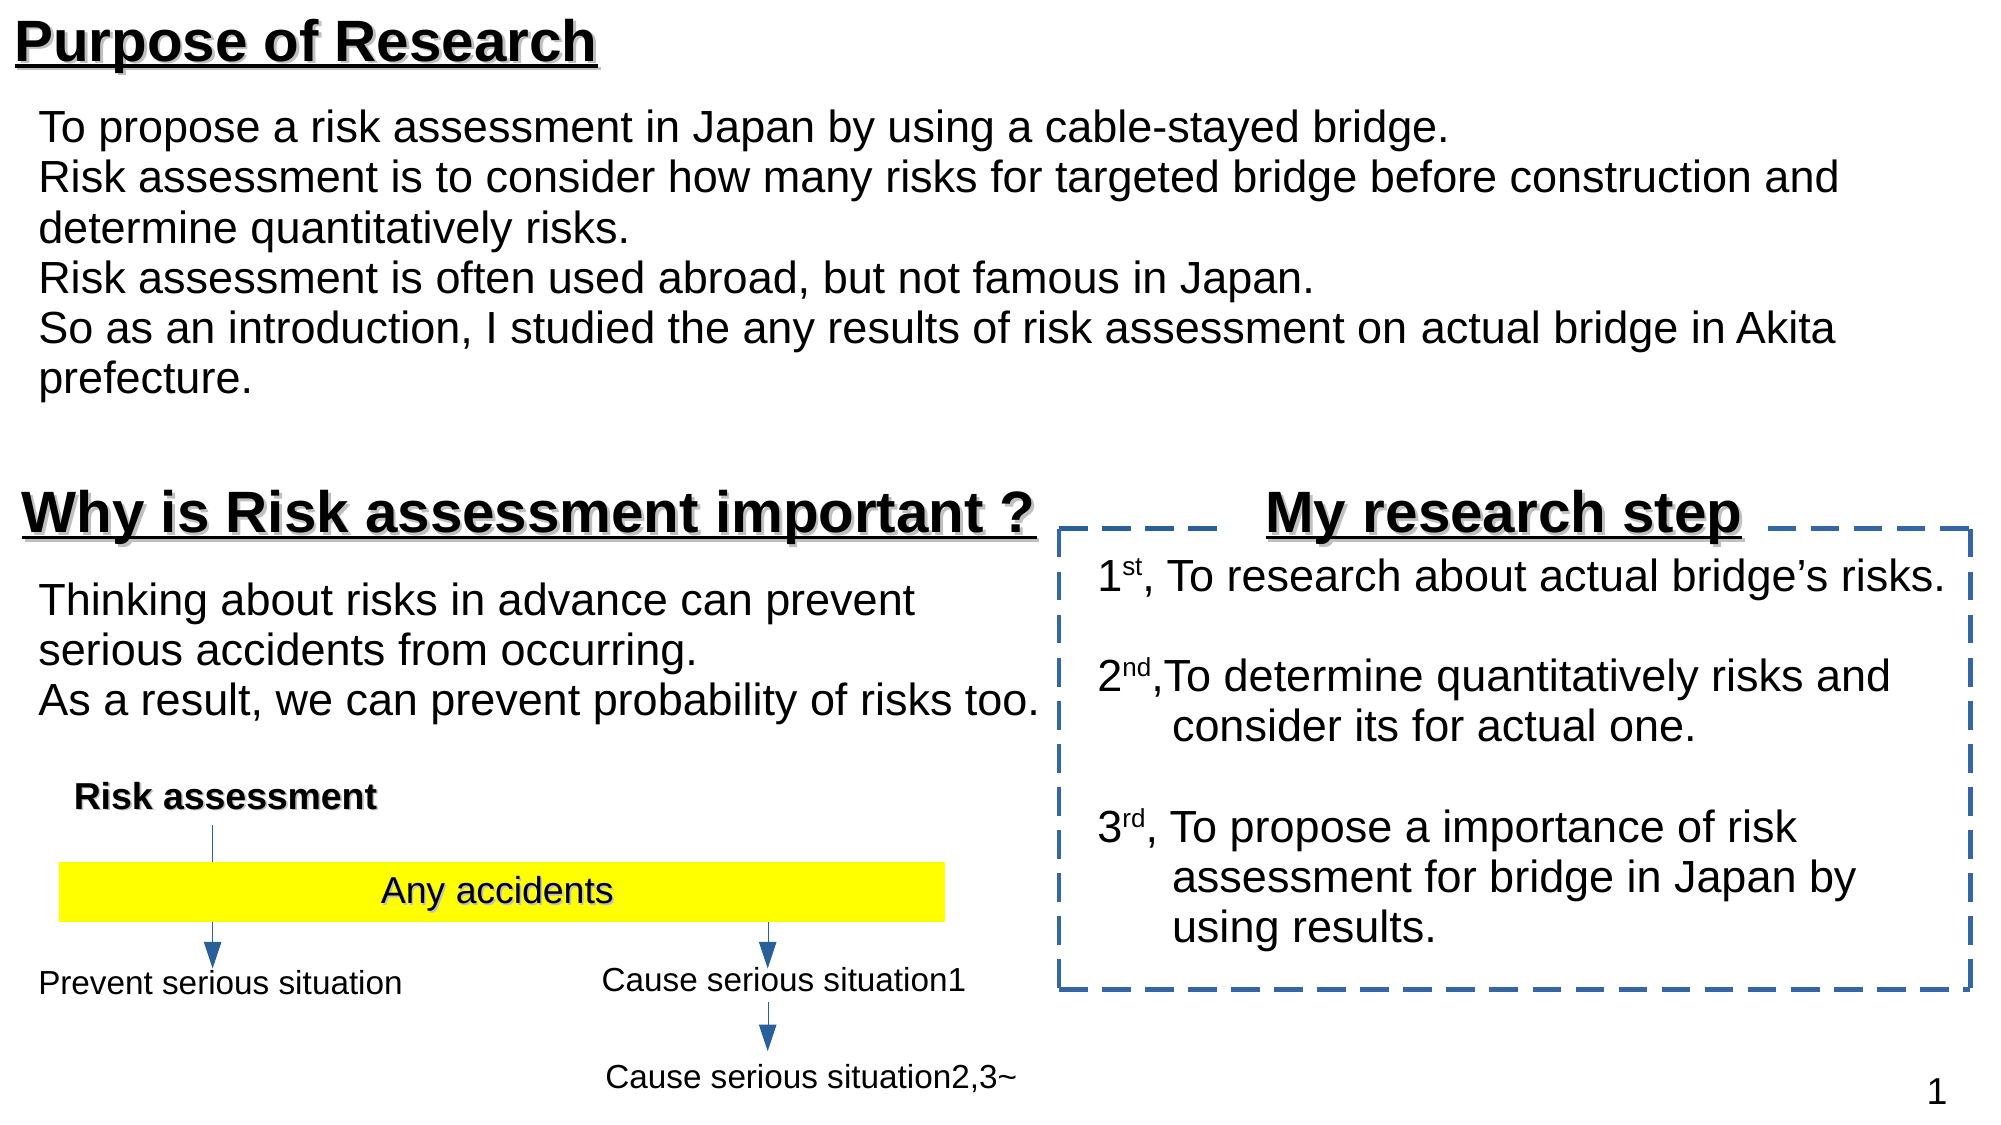

Purpose of Research
To propose a risk assessment in Japan by using a cable-stayed bridge.
Risk assessment is to consider how many risks for targeted bridge before construction and determine quantitatively risks.
Risk assessment is often used abroad, but not famous in Japan.
So as an introduction, I studied the any results of risk assessment on actual bridge in Akita prefecture.
Why is Risk assessment important ?
My research step
1st, To research about actual bridge’s risks.
2nd,To determine quantitatively risks and consider its for actual one.
3rd, To propose a importance of risk assessment for bridge in Japan by using results.
Thinking about risks in advance can prevent serious accidents from occurring.
As a result, we can prevent probability of risks too.
Risk assessment
Any accidents
Cause serious situation1
Prevent serious situation
Cause serious situation2,3~
1